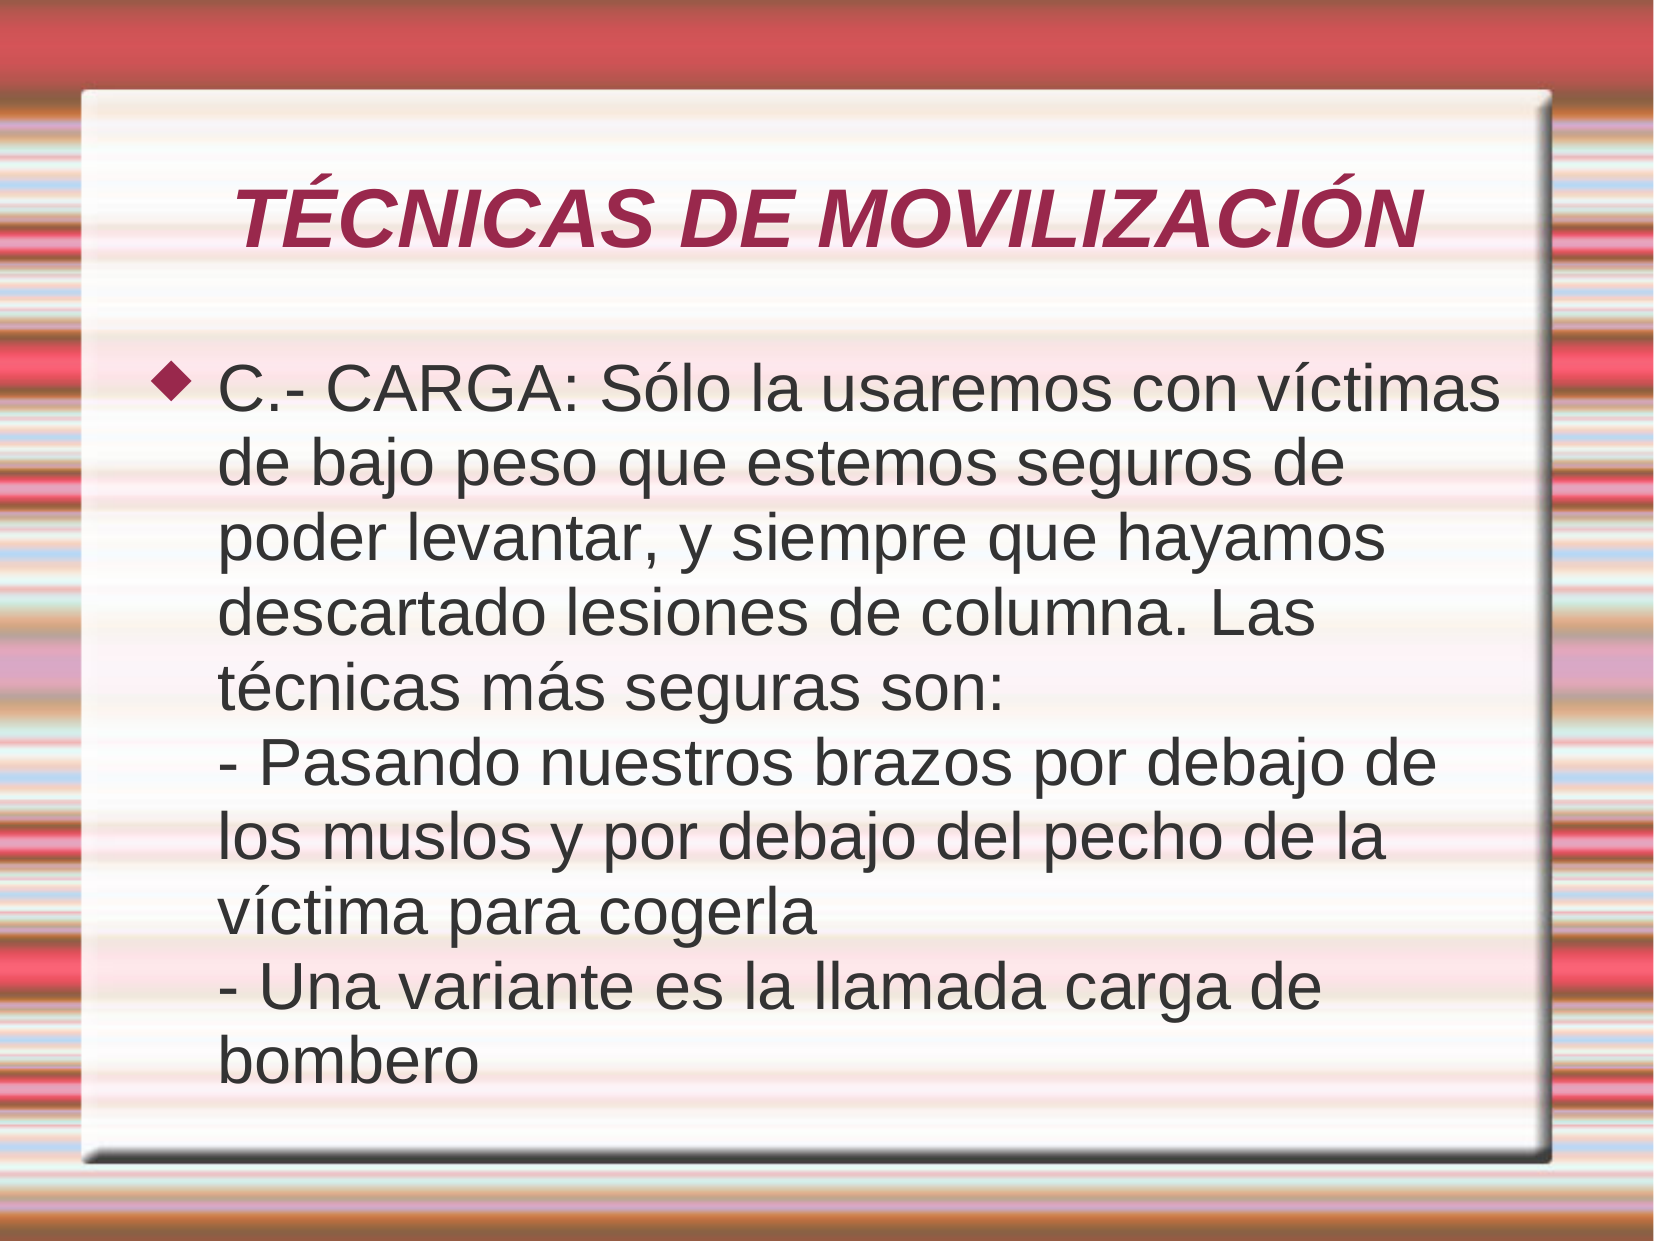

# TÉCNICAS DE MOVILIZACIÓN
C.- CARGA: Sólo la usaremos con víctimas de bajo peso que estemos seguros de poder levantar, y siempre que hayamos descartado lesiones de columna. Las técnicas más seguras son:
- Pasando nuestros brazos por debajo de los muslos y por debajo del pecho de la víctima para cogerla
- Una variante es la llamada carga de bombero